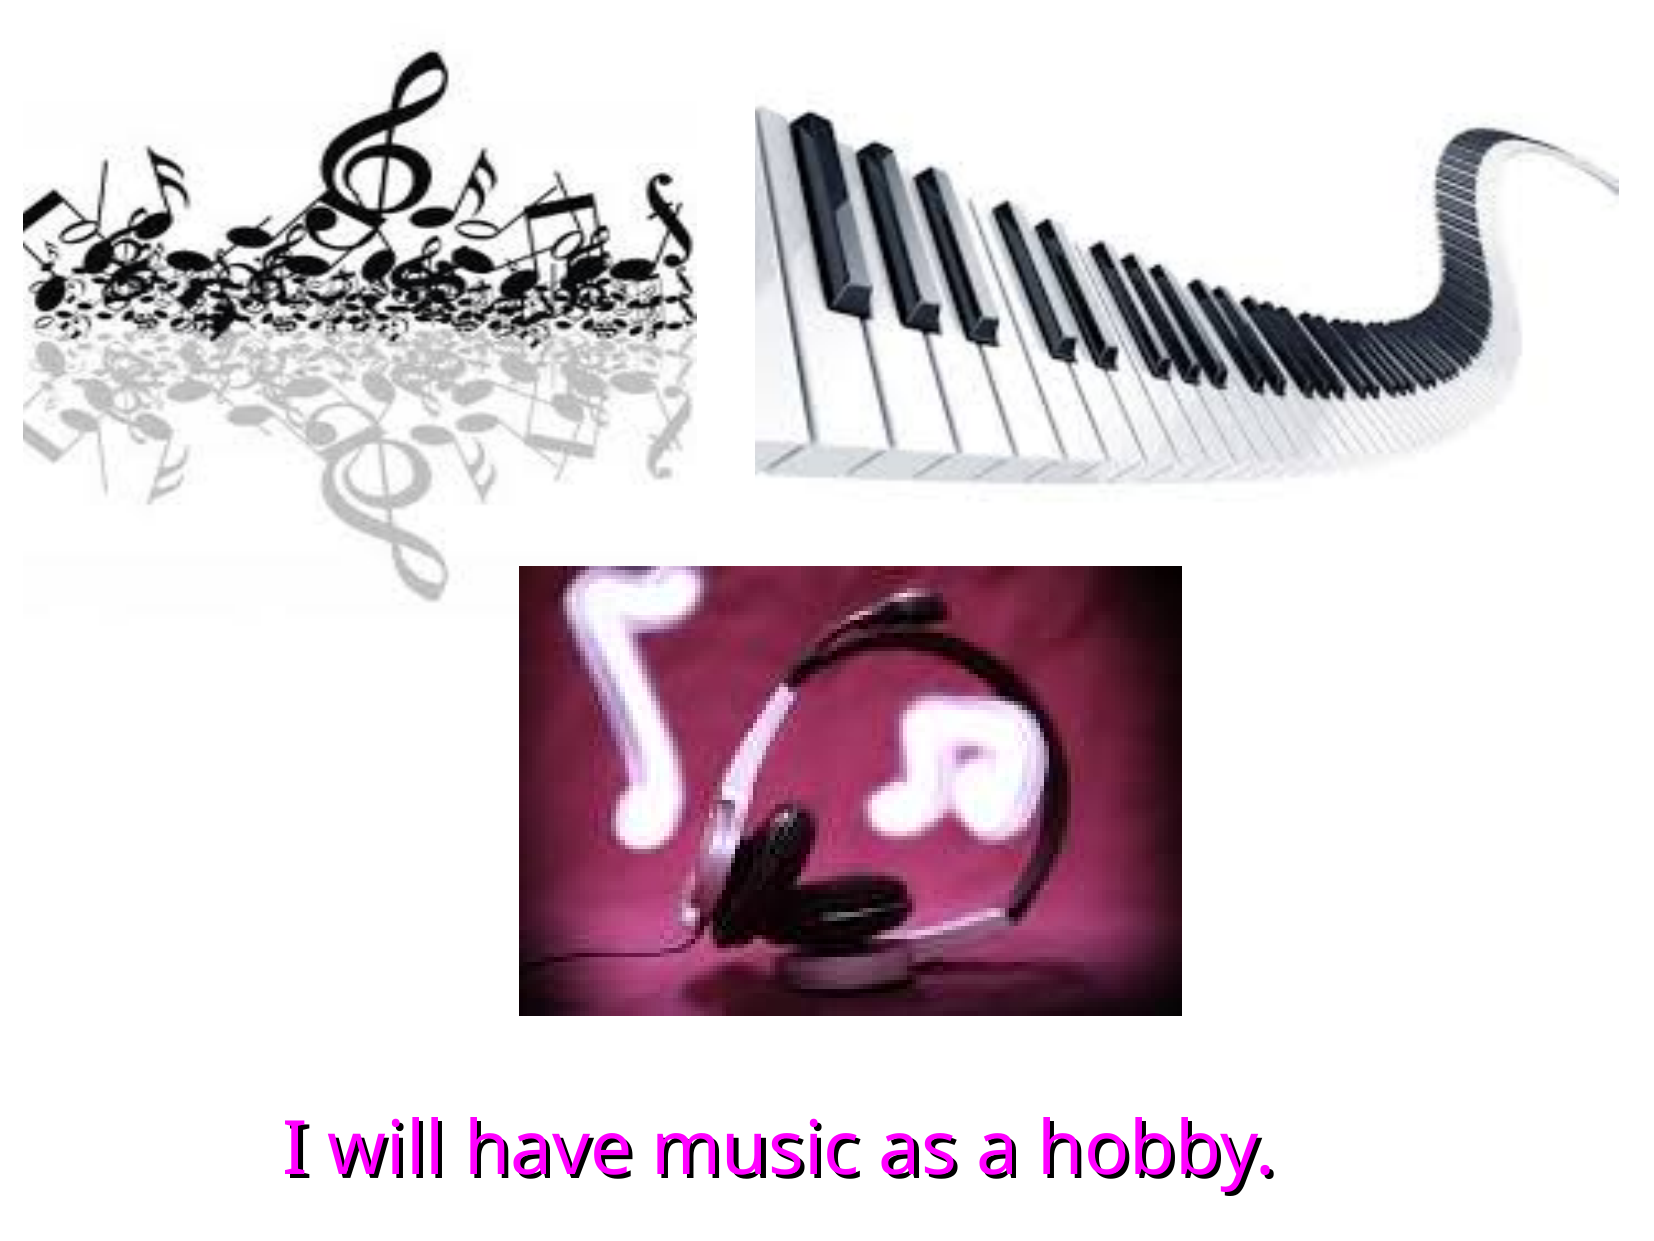

I will have music as a hobby.